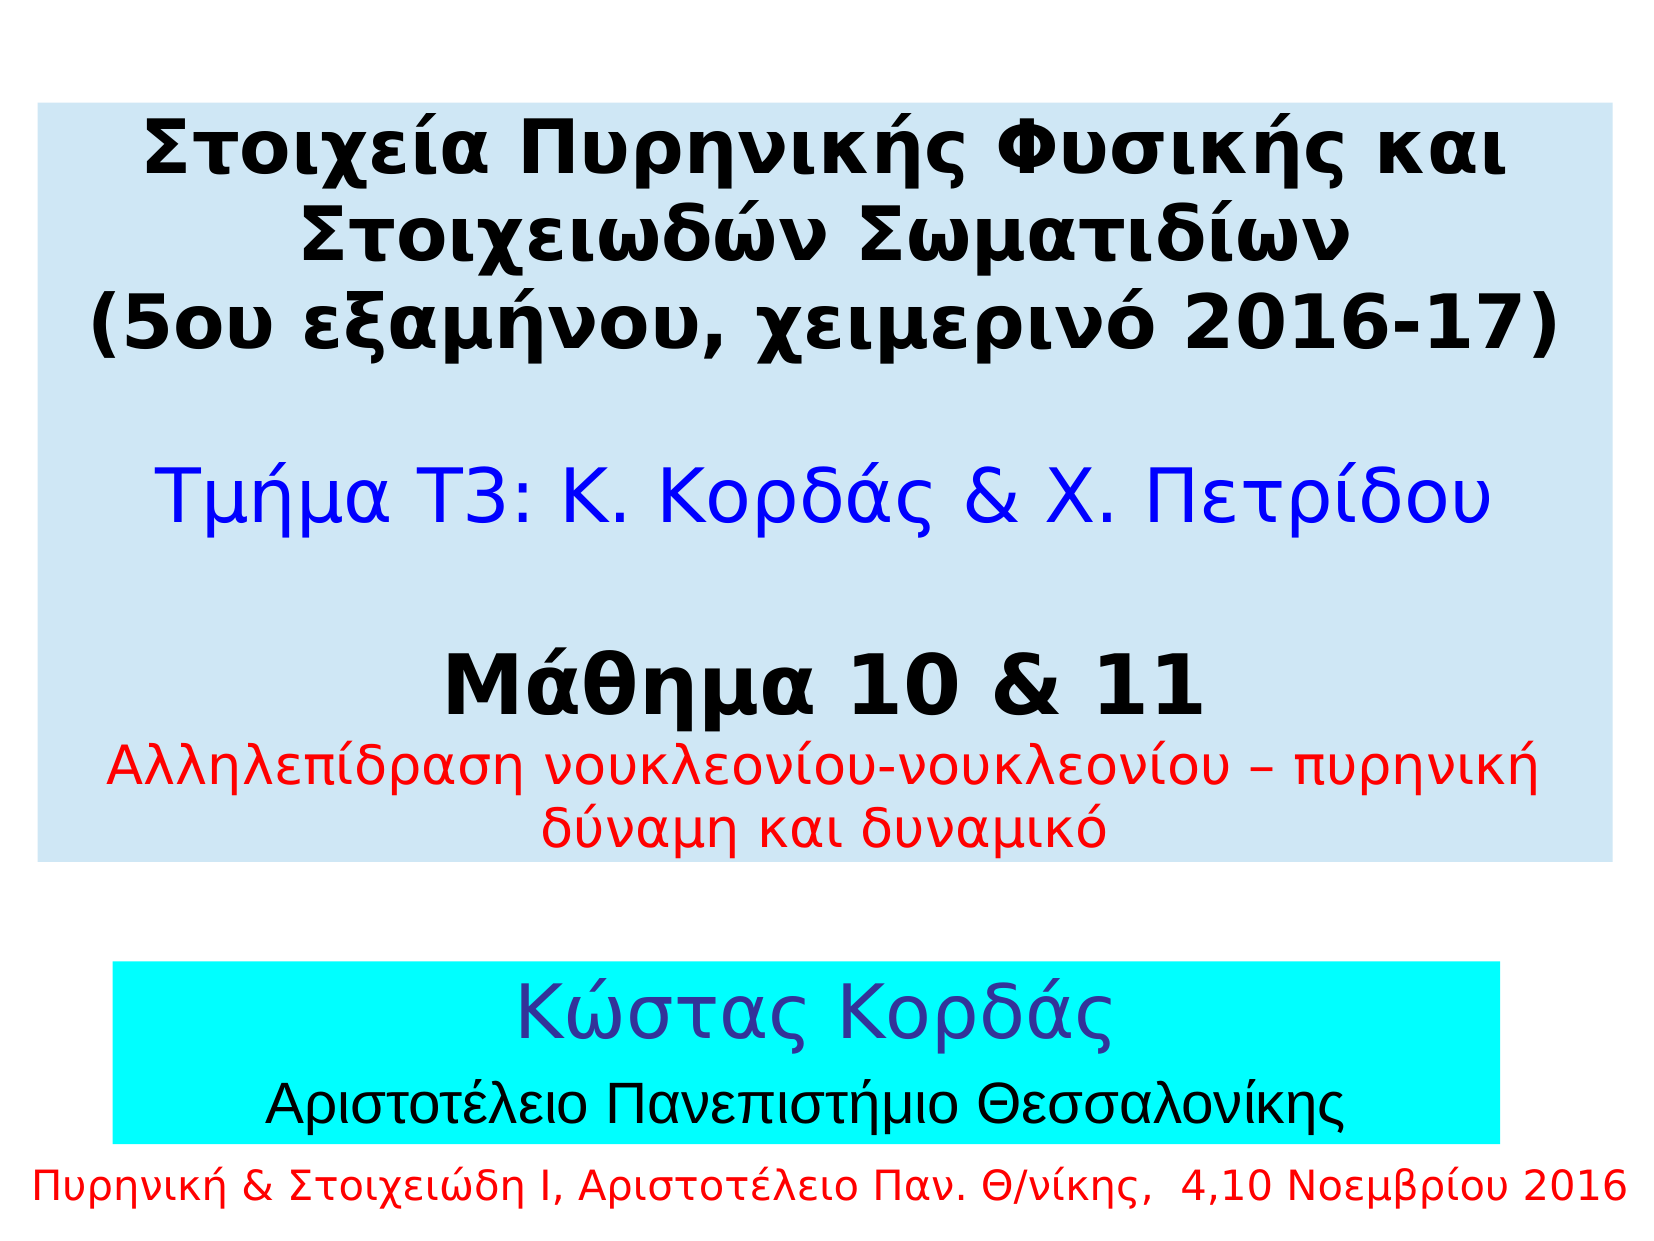

# Στοιχεία Πυρηνικής Φυσικής και Στοιχειωδών Σωματιδίων (5ου εξαμήνου, χειμερινό 2016-17) Τμήμα T3: Κ. Κορδάς & Χ. Πετρίδου Μάθημα 10 & 11 Αλληλεπίδραση νουκλεονίου-νουκλεονίου – πυρηνική δύναμη και δυναμικό
 Κώστας Κορδάς
Αριστοτέλειο Πανεπιστήμιο Θεσσαλονίκης
Πυρηνική & Στοιχειώδη Ι, Αριστοτέλειο Παν. Θ/νίκης, 4,10 Νοεμβρίου 2016